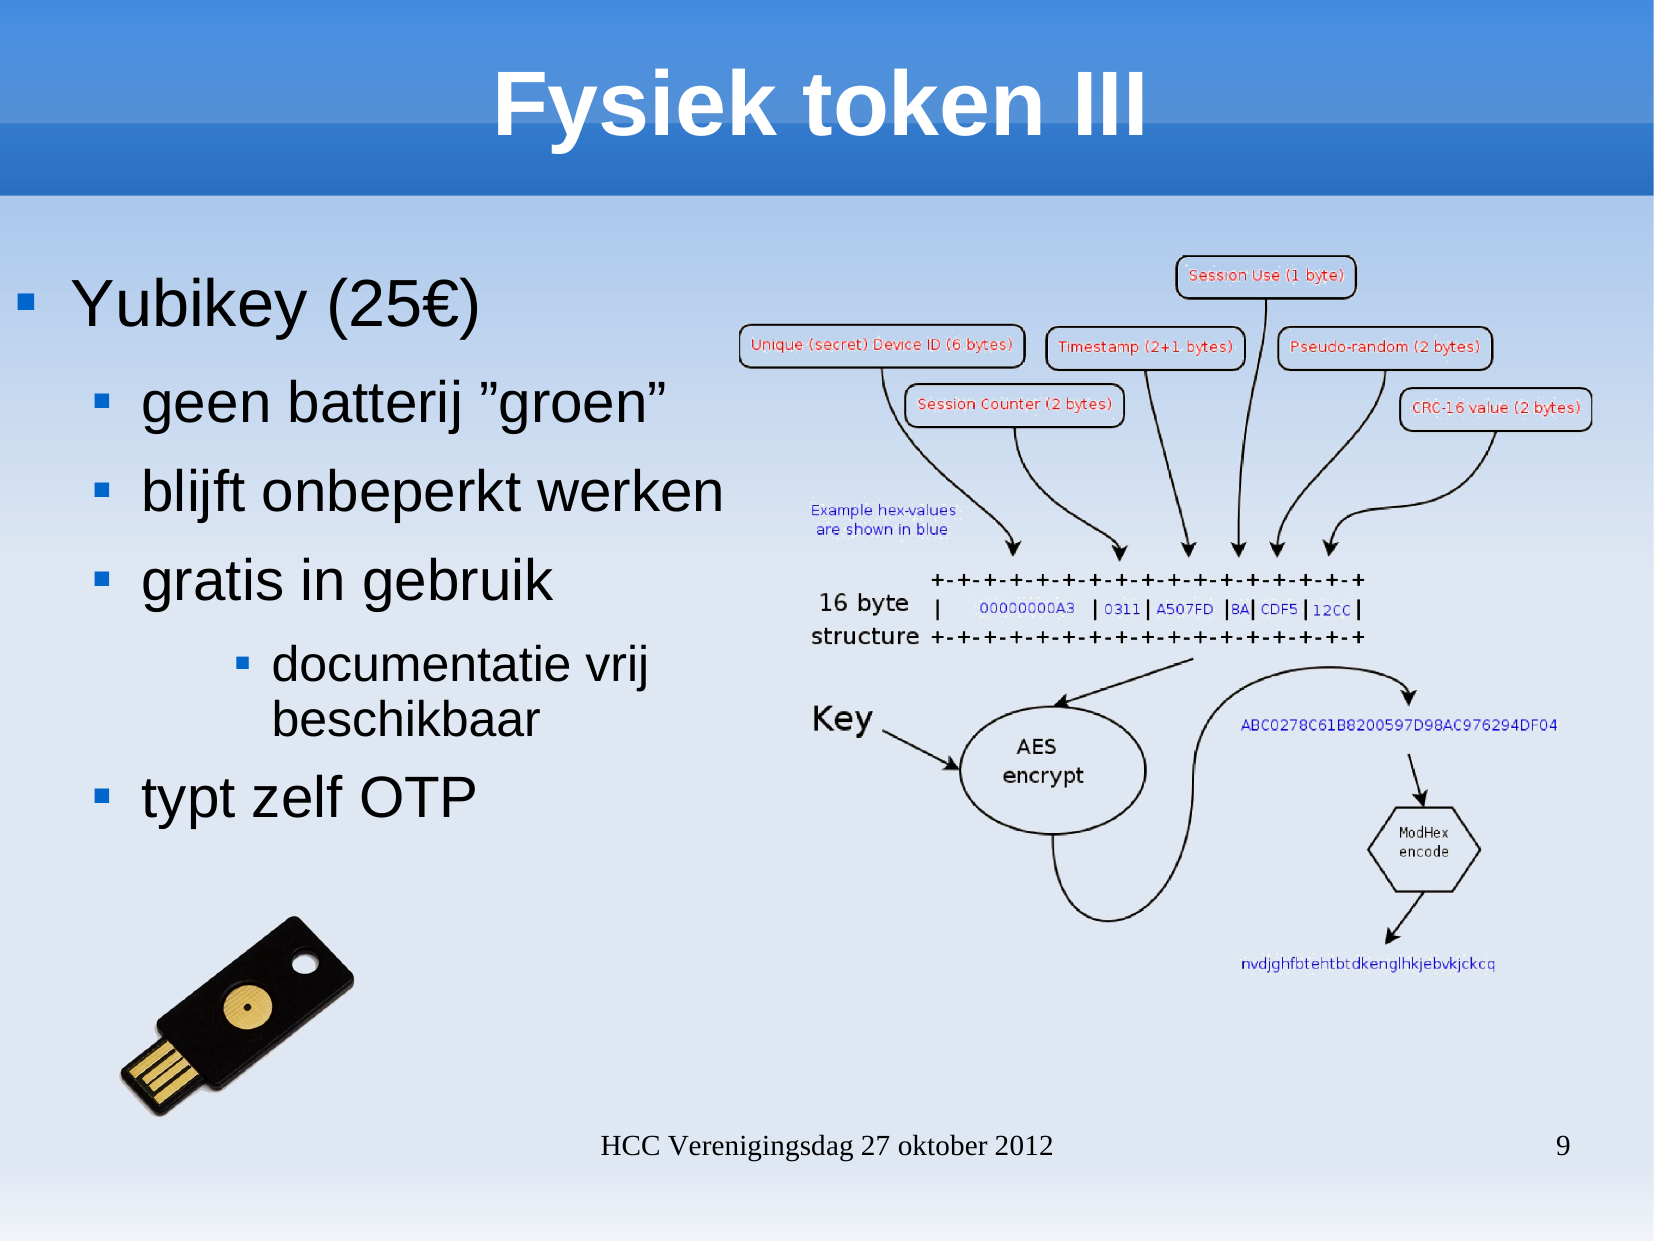

# Fysiek token III
Yubikey (25€)
geen batterij ”groen”
blijft onbeperkt werken
gratis in gebruik
documentatie vrij beschikbaar
typt zelf OTP
HCC Verenigingsdag 27 oktober 2012
9